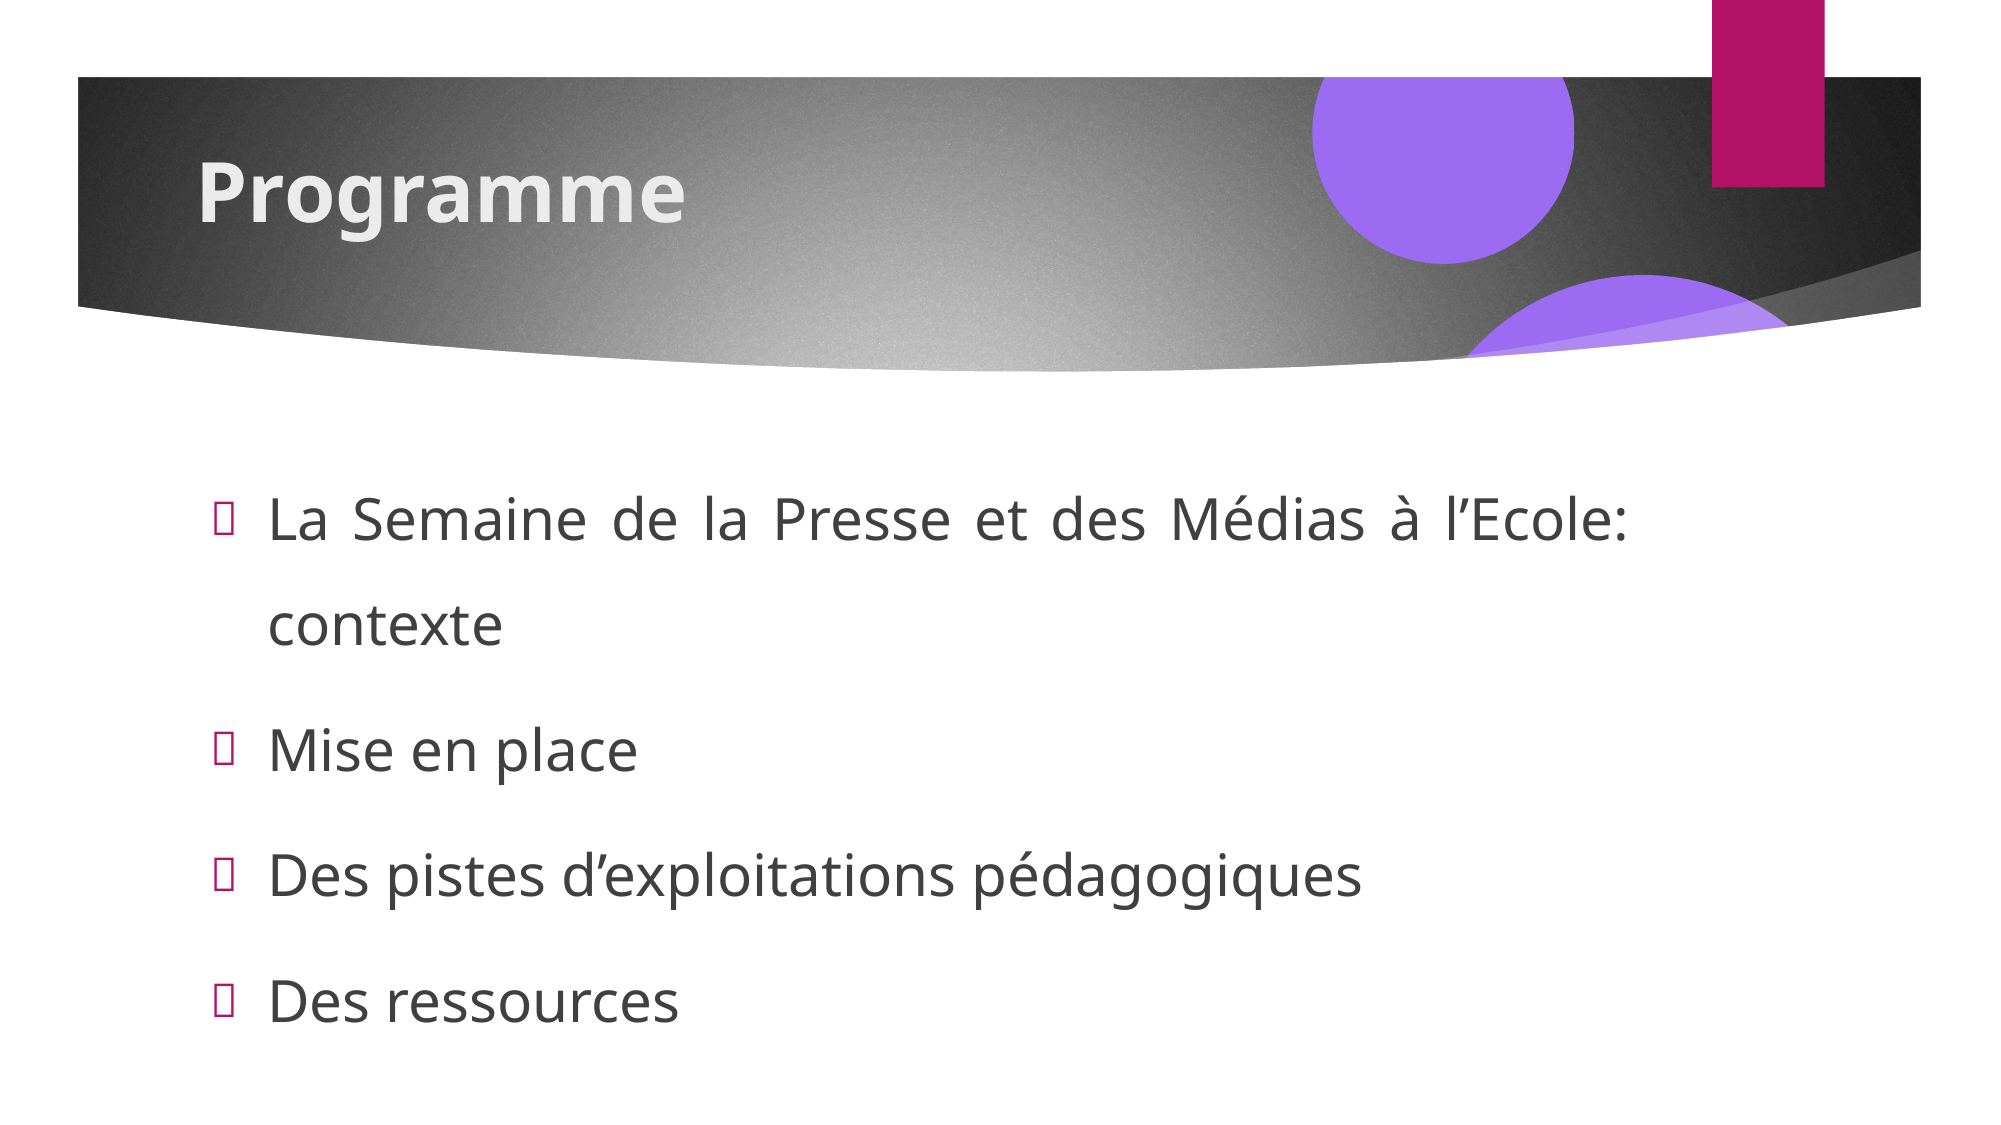

# Programme
La Semaine de la Presse et des Médias à l’Ecole: contexte
Mise en place
Des pistes d’exploitations pédagogiques
Des ressources